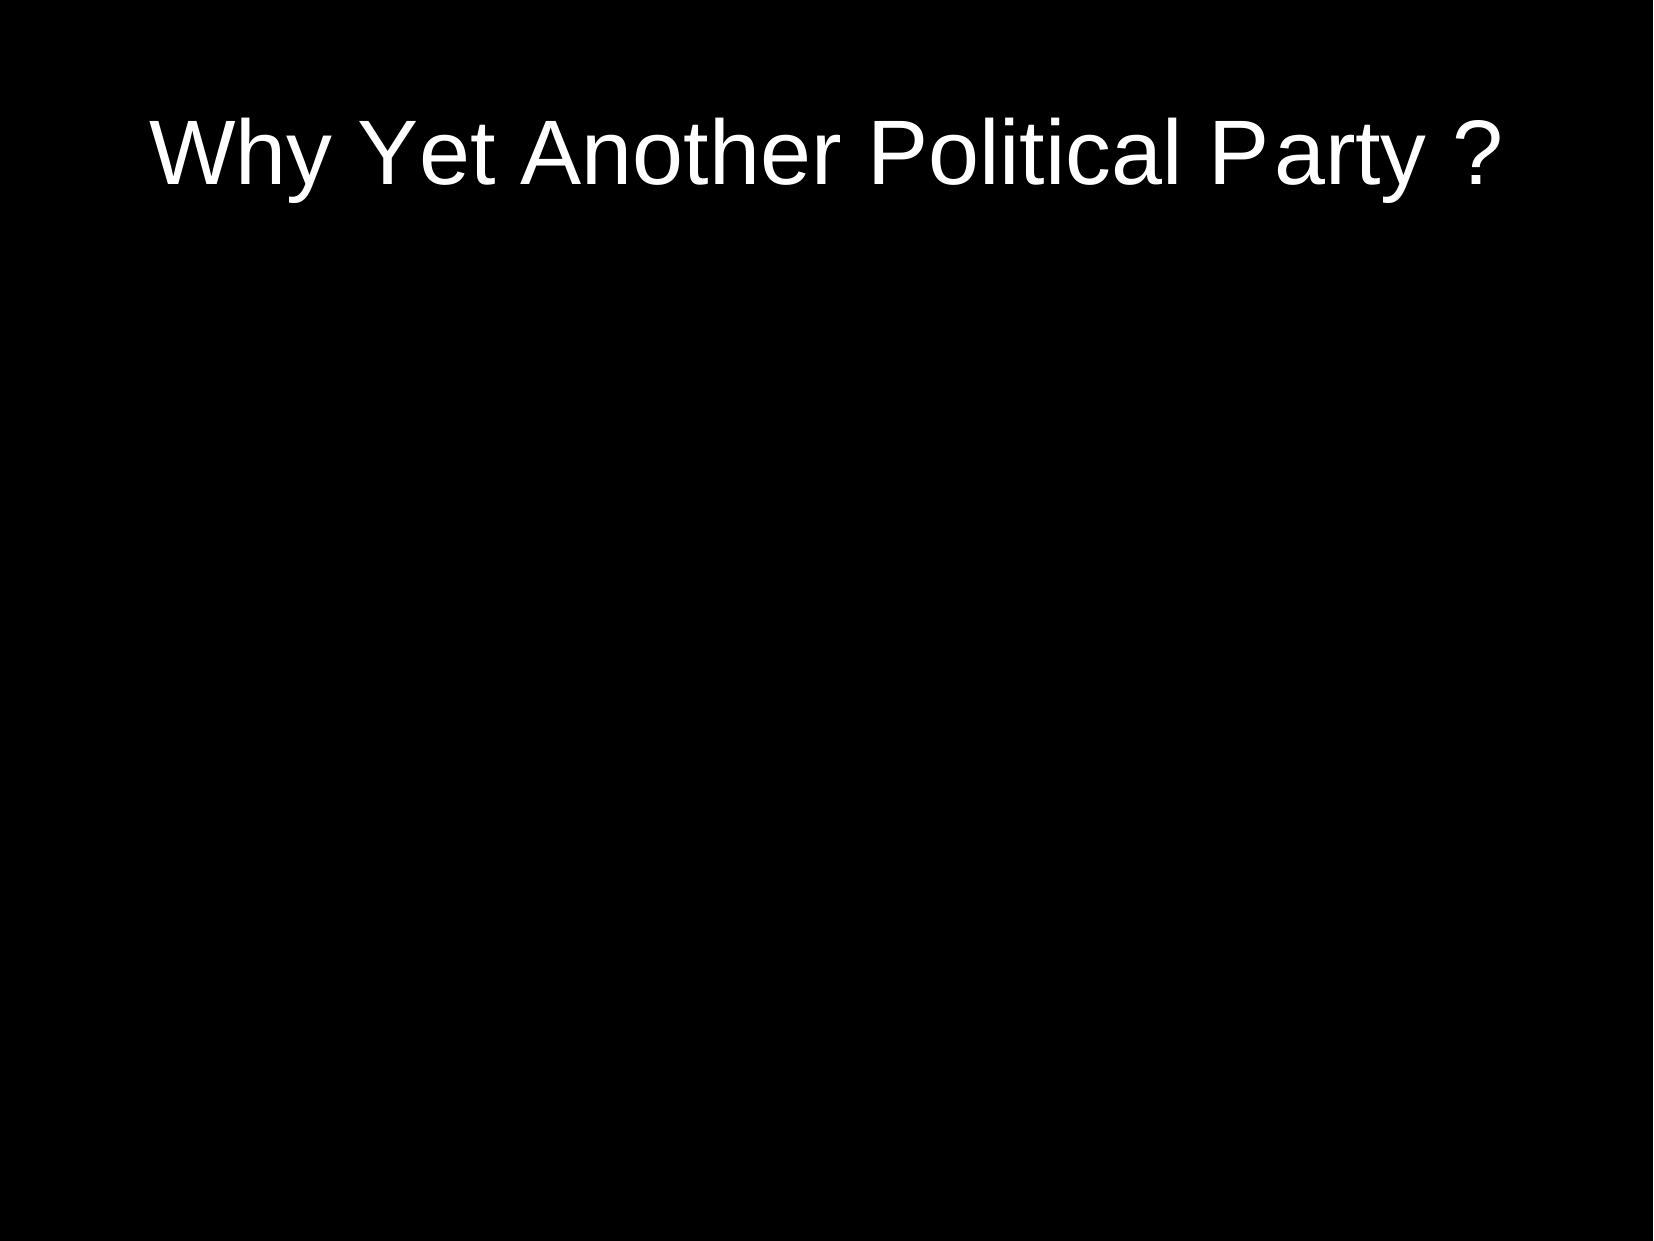

# Why Yet Another Political P	arty ?